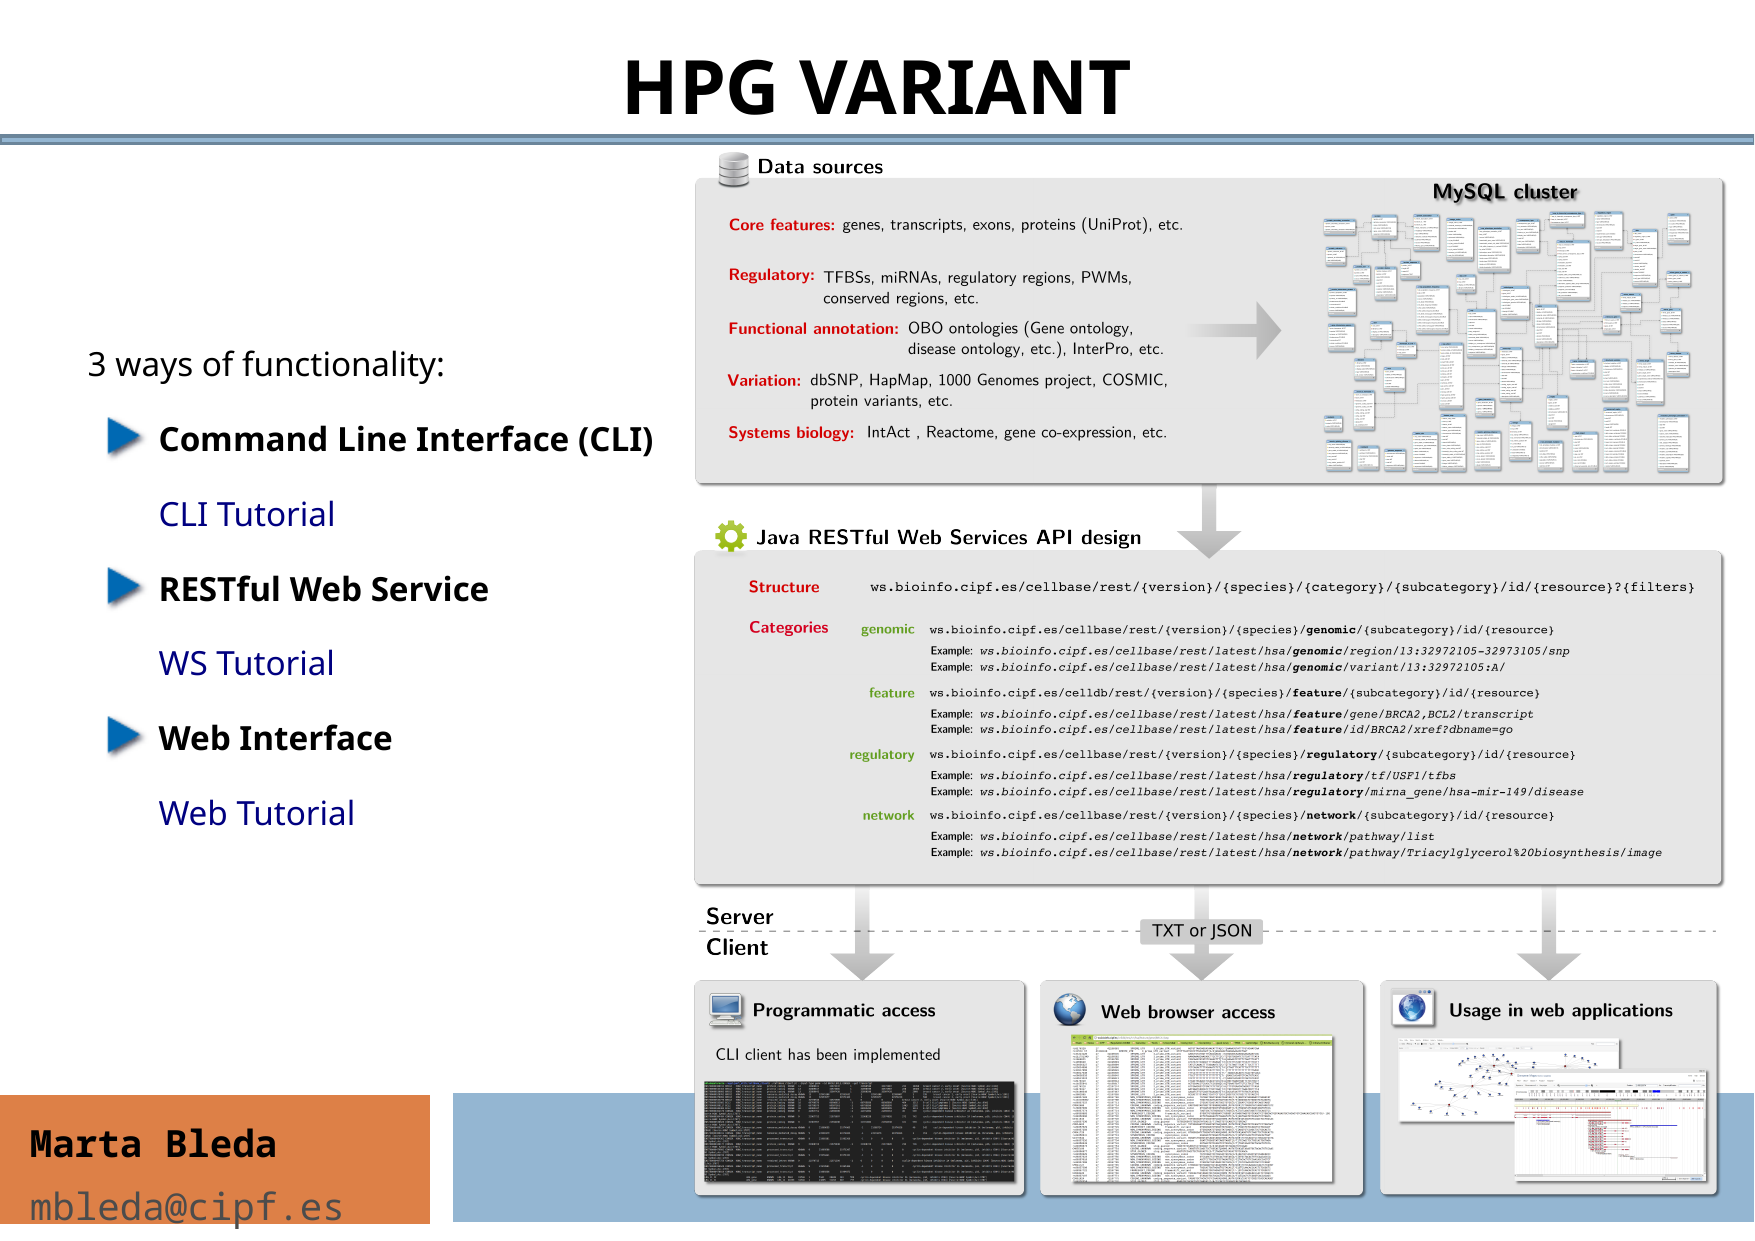

HPG VARIANT
# 3 ways of functionality:
Command Line Interface (CLI)
CLI Tutorial
RESTful Web Service
WS Tutorial
Web Interface
Web Tutorial
Marta Bleda
mbleda@cipf.es